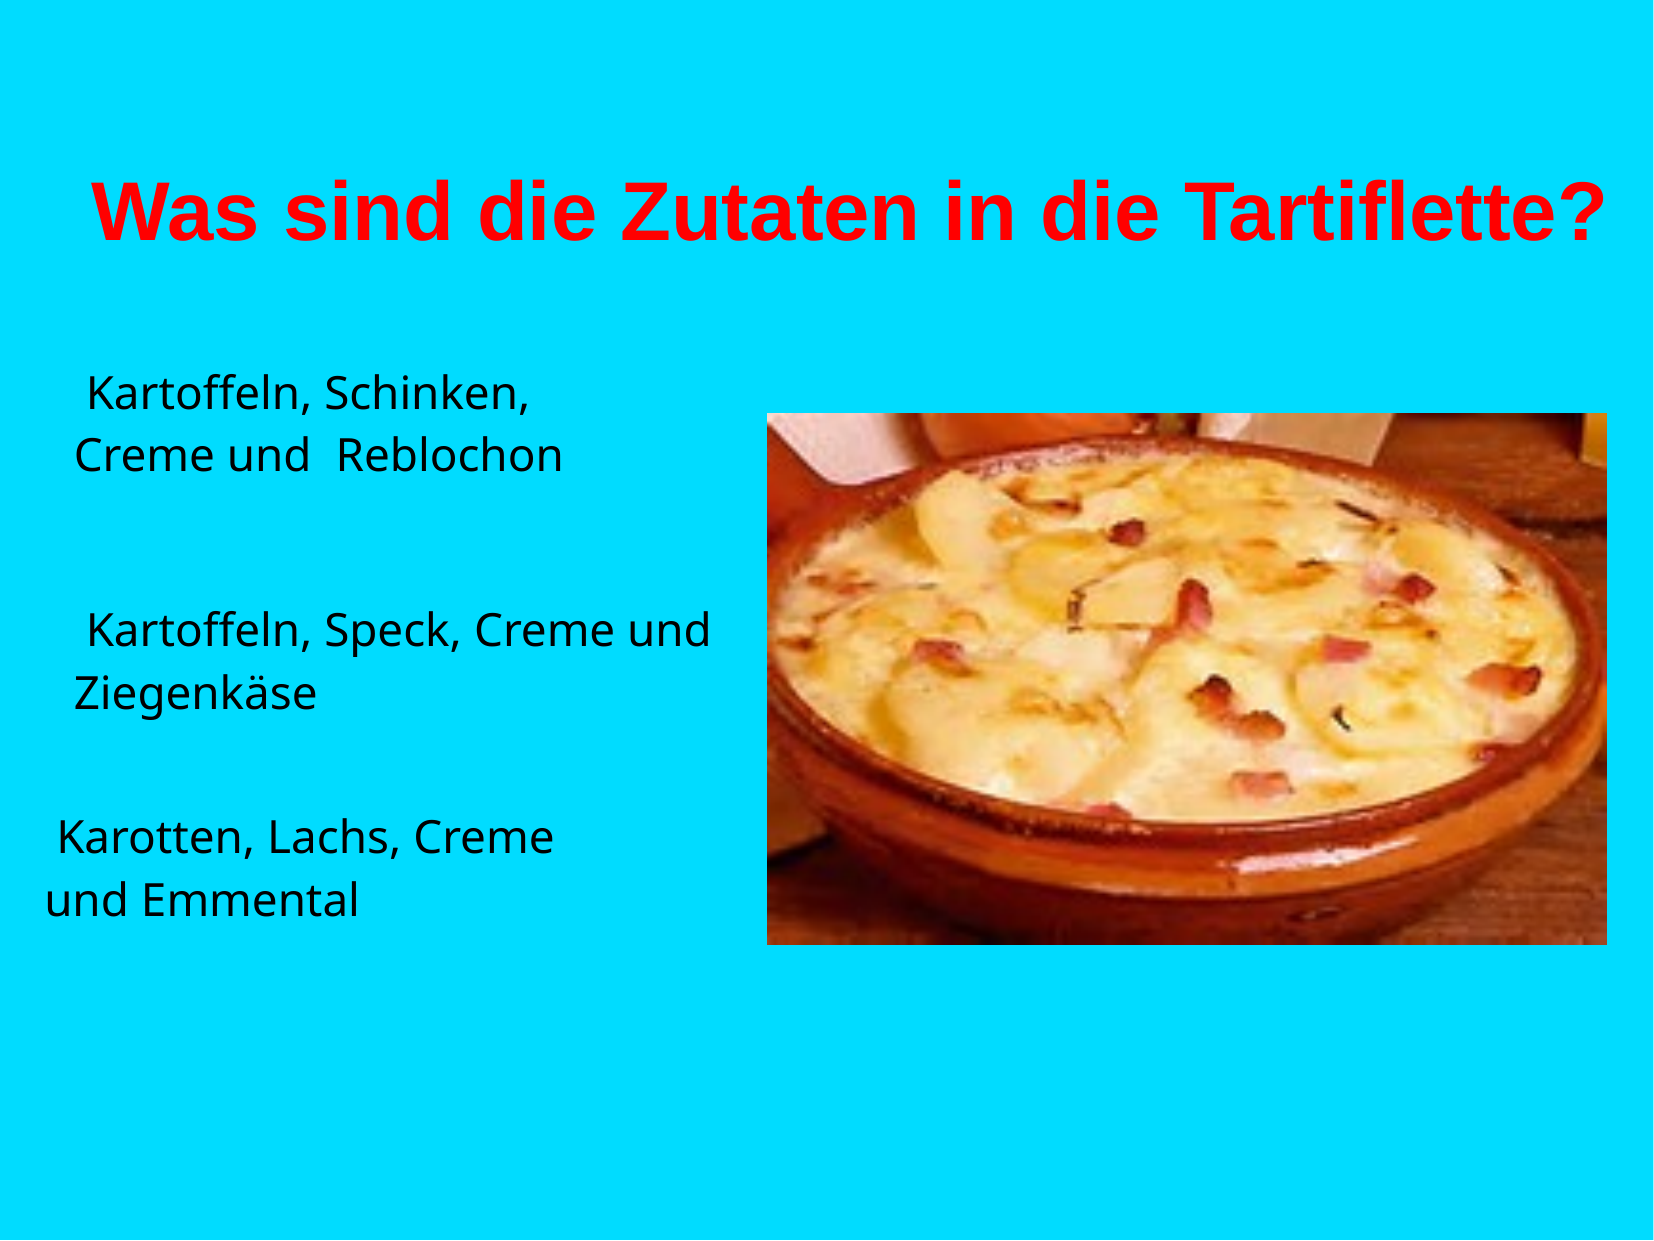

Was sind die Zutaten in die Tartiflette?
 Kartoffeln, Schinken, Creme und Reblochon
 Kartoffeln, Speck, Creme und Ziegenkäse
 Karotten, Lachs, Creme und Emmental